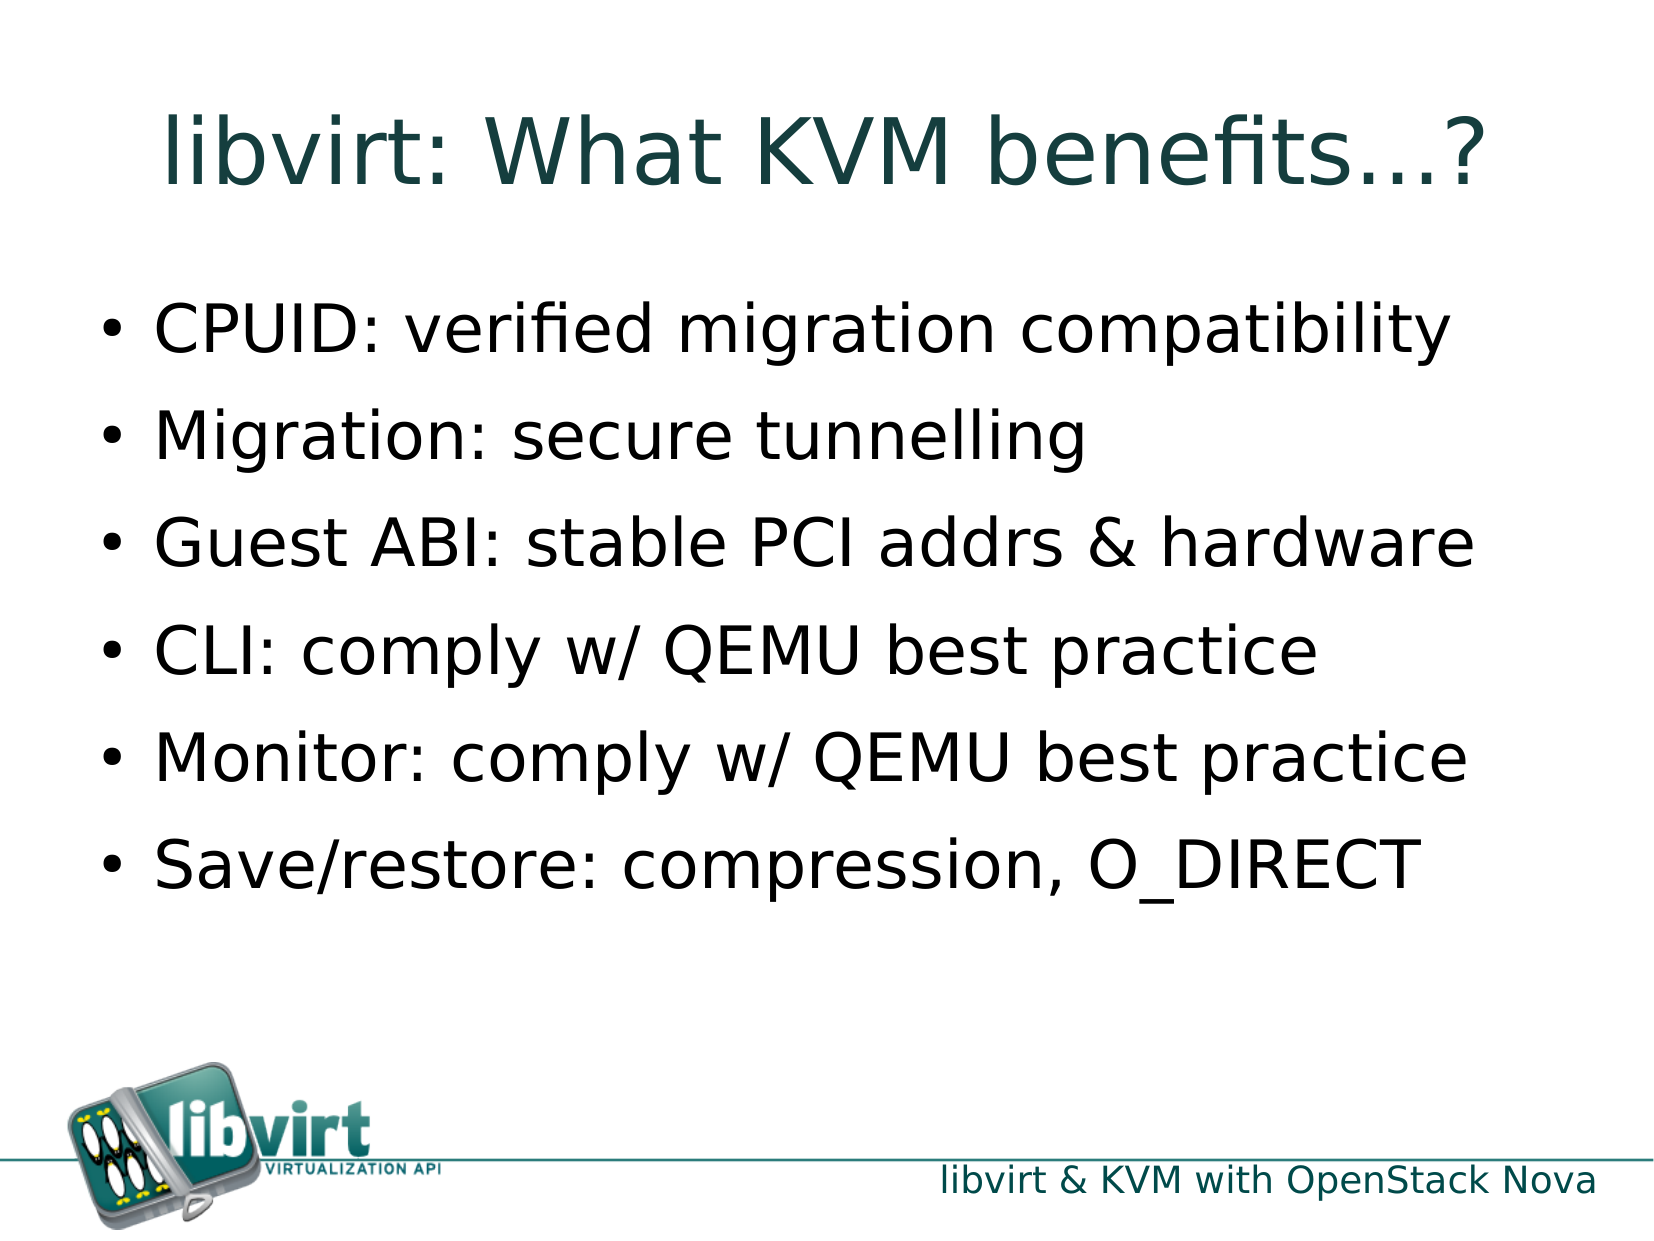

# libvirt: What KVM benefits...?
CPUID: verified migration compatibility
Migration: secure tunnelling
Guest ABI: stable PCI addrs & hardware
CLI: comply w/ QEMU best practice
Monitor: comply w/ QEMU best practice
Save/restore: compression, O_DIRECT
libvirt & KVM with OpenStack Nova